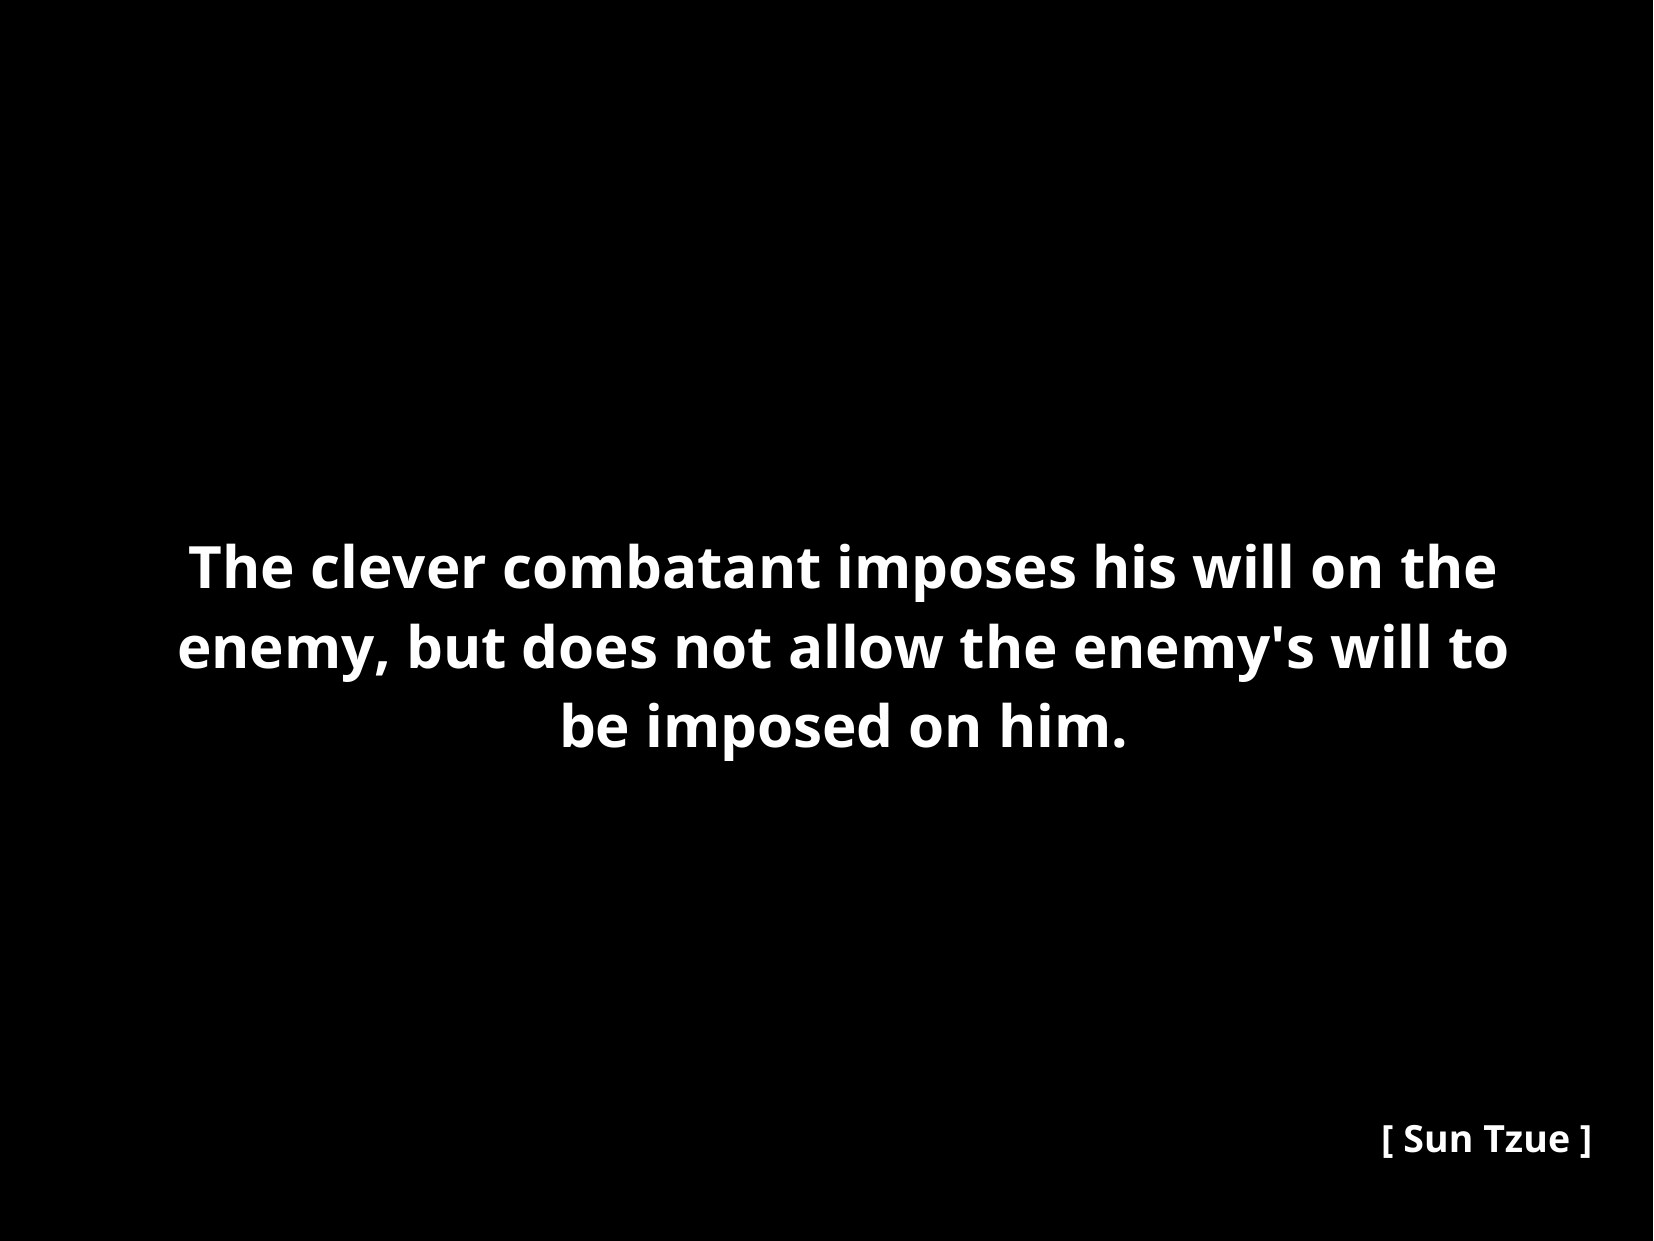

The clever combatant imposes his will on the enemy, but does not allow the enemy's will to be imposed on him.
[ Sun Tzue ]